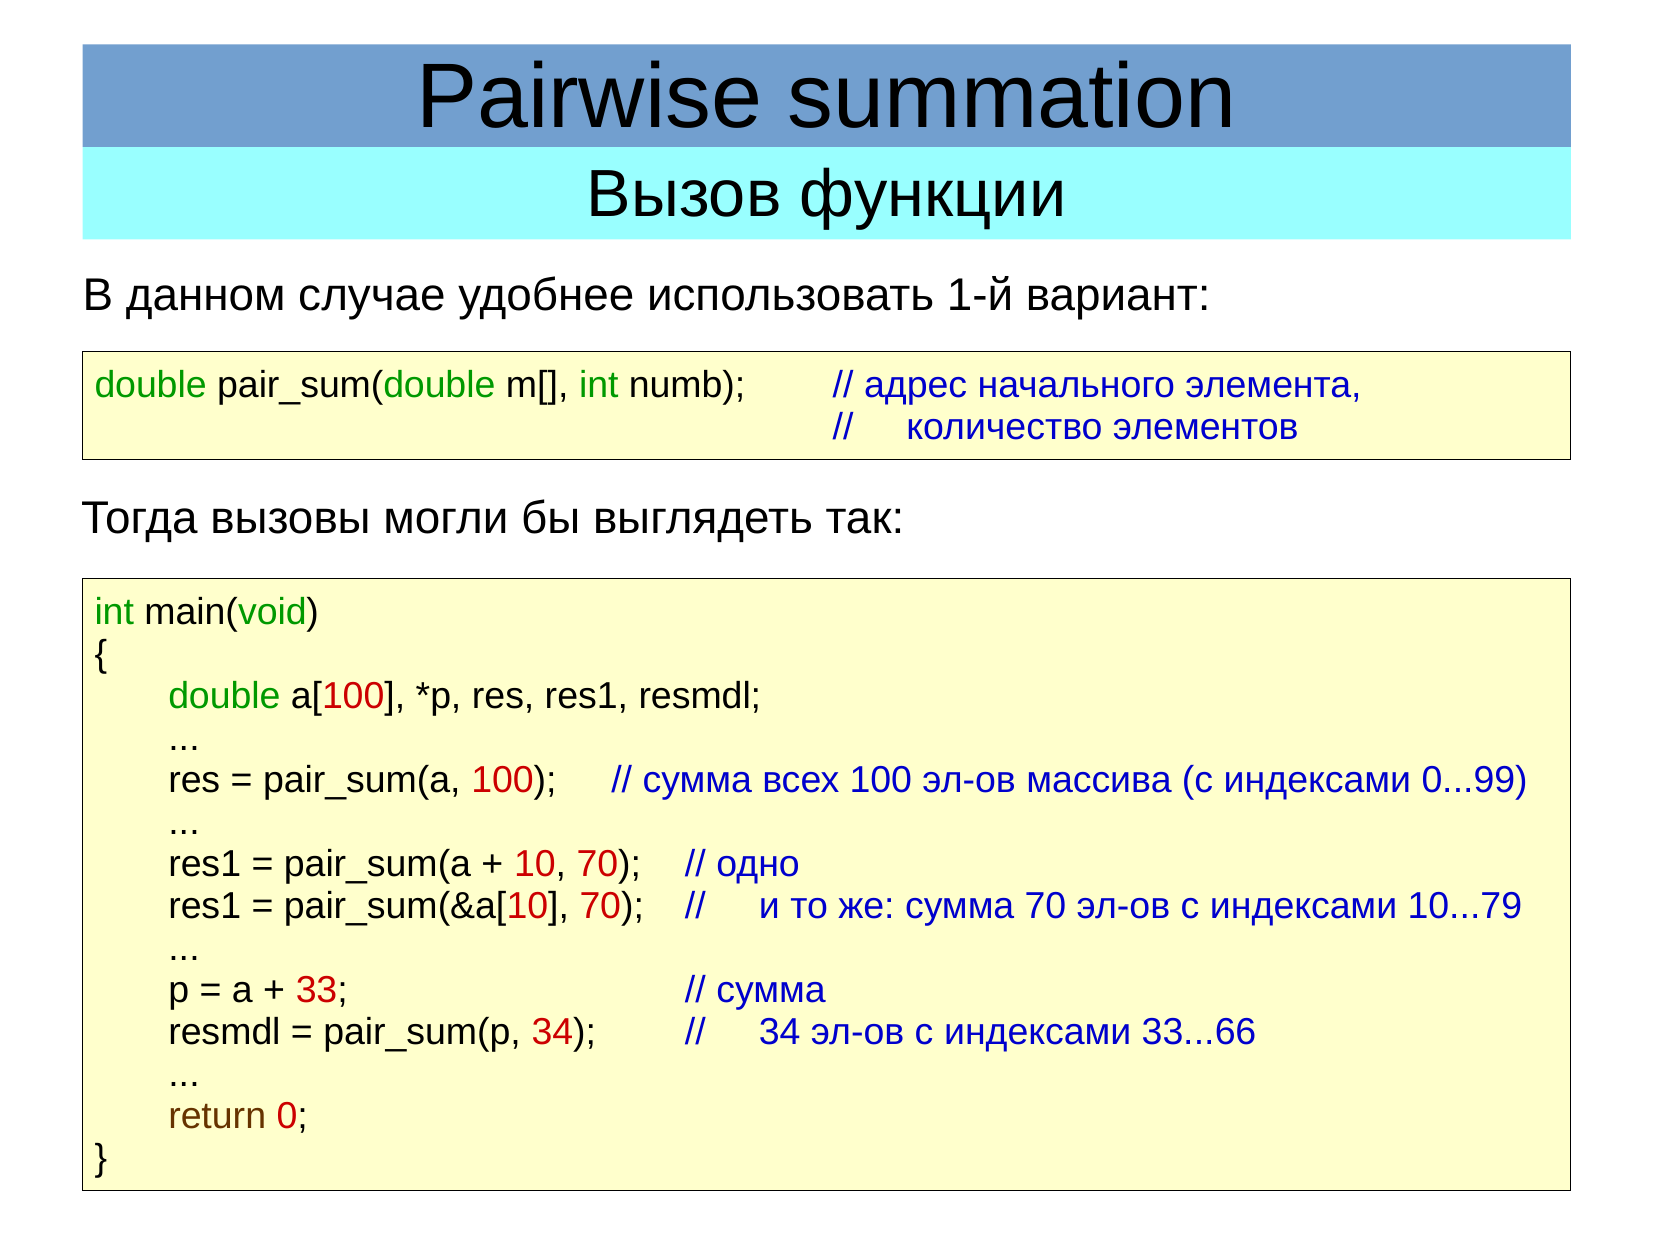

Pairwise summation
Вызов функции
В данном случае удобнее использовать 1-й вариант:
double pair_sum(double m[], int numb);		// адрес начального элемента,
										//	количество элементов
Тогда вызовы могли бы выглядеть так:
# int main(void)
{
	double a[100], *p, res, res1, resmdl;
	...
	res = pair_sum(a, 100);	// сумма всех 100 эл-ов массива (с индексами 0...99)
	...
	res1 = pair_sum(a + 10, 70);	// одно
	res1 = pair_sum(&a[10], 70);	//	и то же: сумма 70 эл-ов с индексами 10...79
	...
	p = a + 33;					// сумма
	resmdl = pair_sum(p, 34);		//	34 эл-ов с индексами 33...66
	...
	return 0;
}